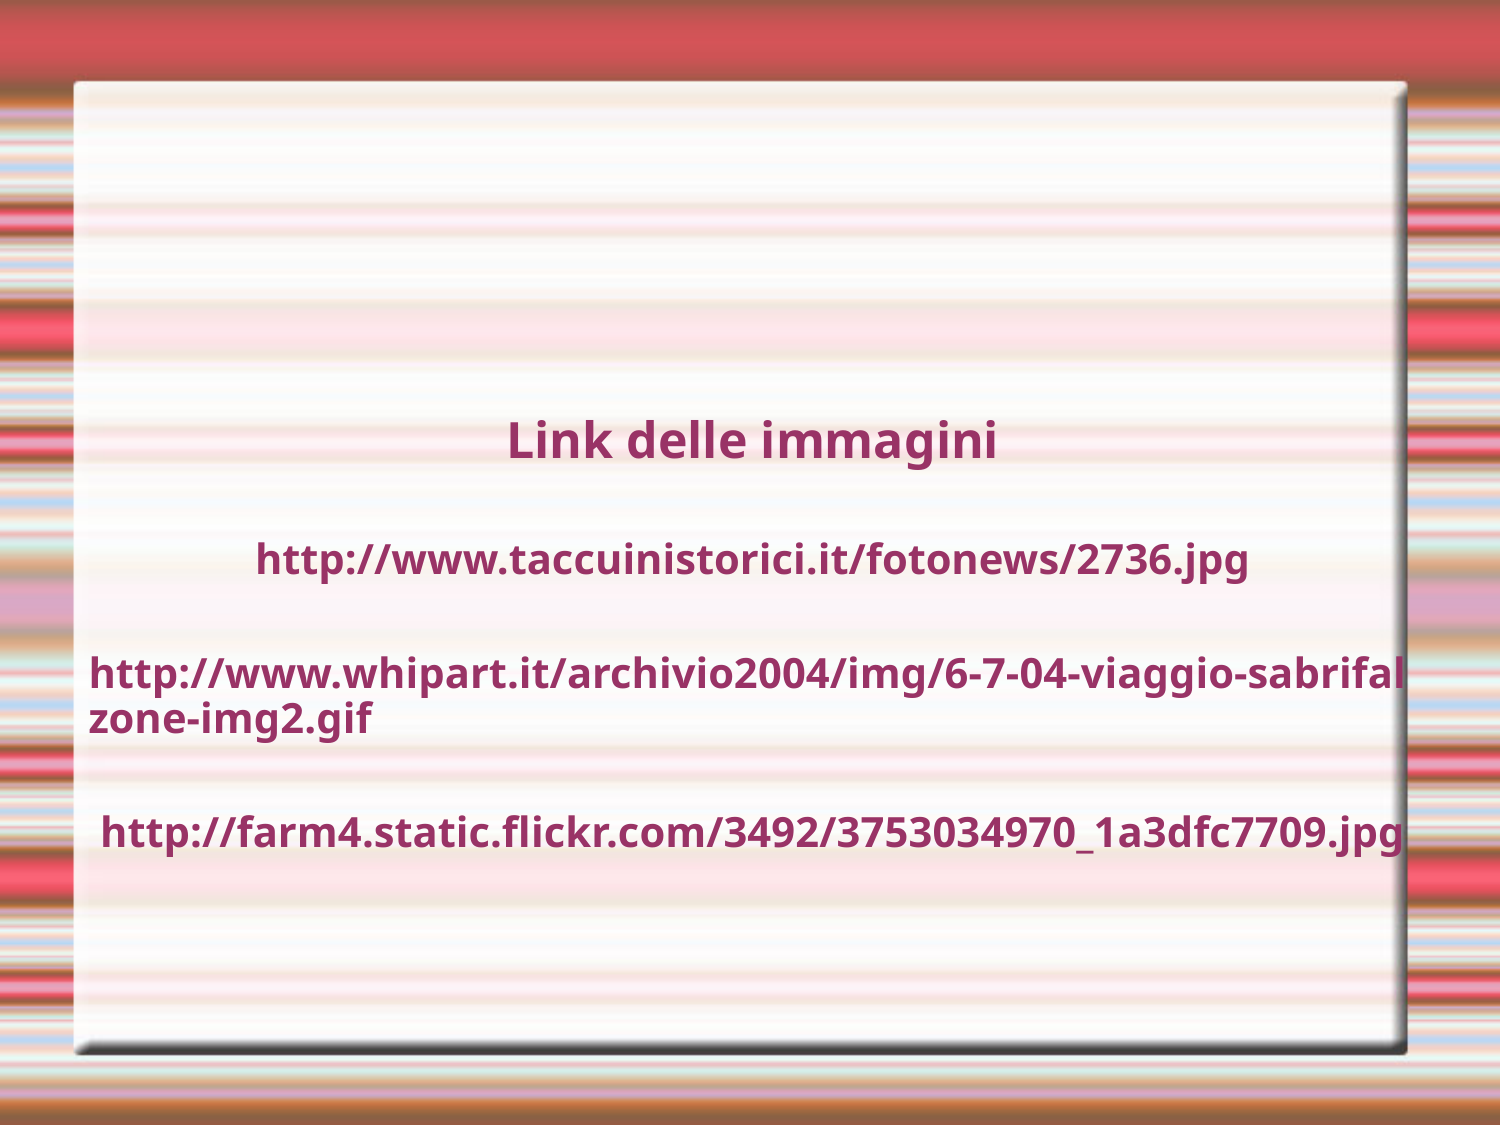

# Link delle immagini http://www.taccuinistorici.it/fotonews/2736.jpg http://www.whipart.it/archivio2004/img/6-7-04-viaggio-sabrifalzone-img2.gif http://farm4.static.flickr.com/3492/3753034970_1a3dfc7709.jpg